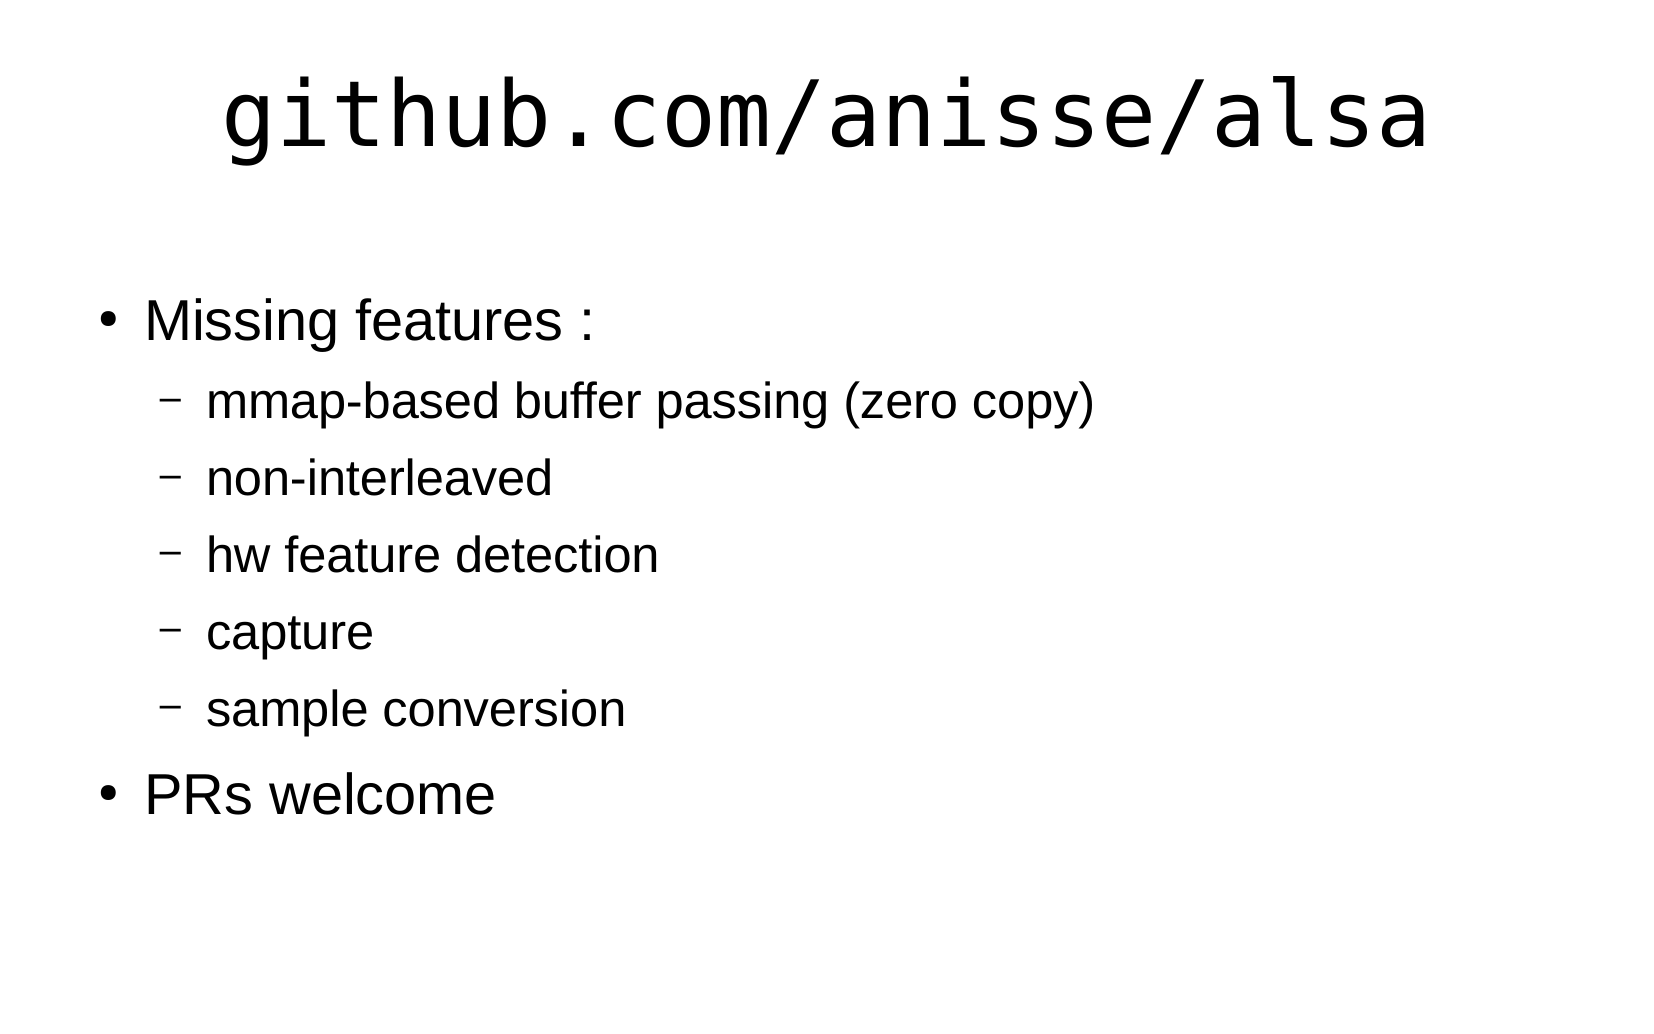

# github.com/anisse/alsa
Missing features :
mmap-based buffer passing (zero copy)
non-interleaved
hw feature detection
capture
sample conversion
PRs welcome